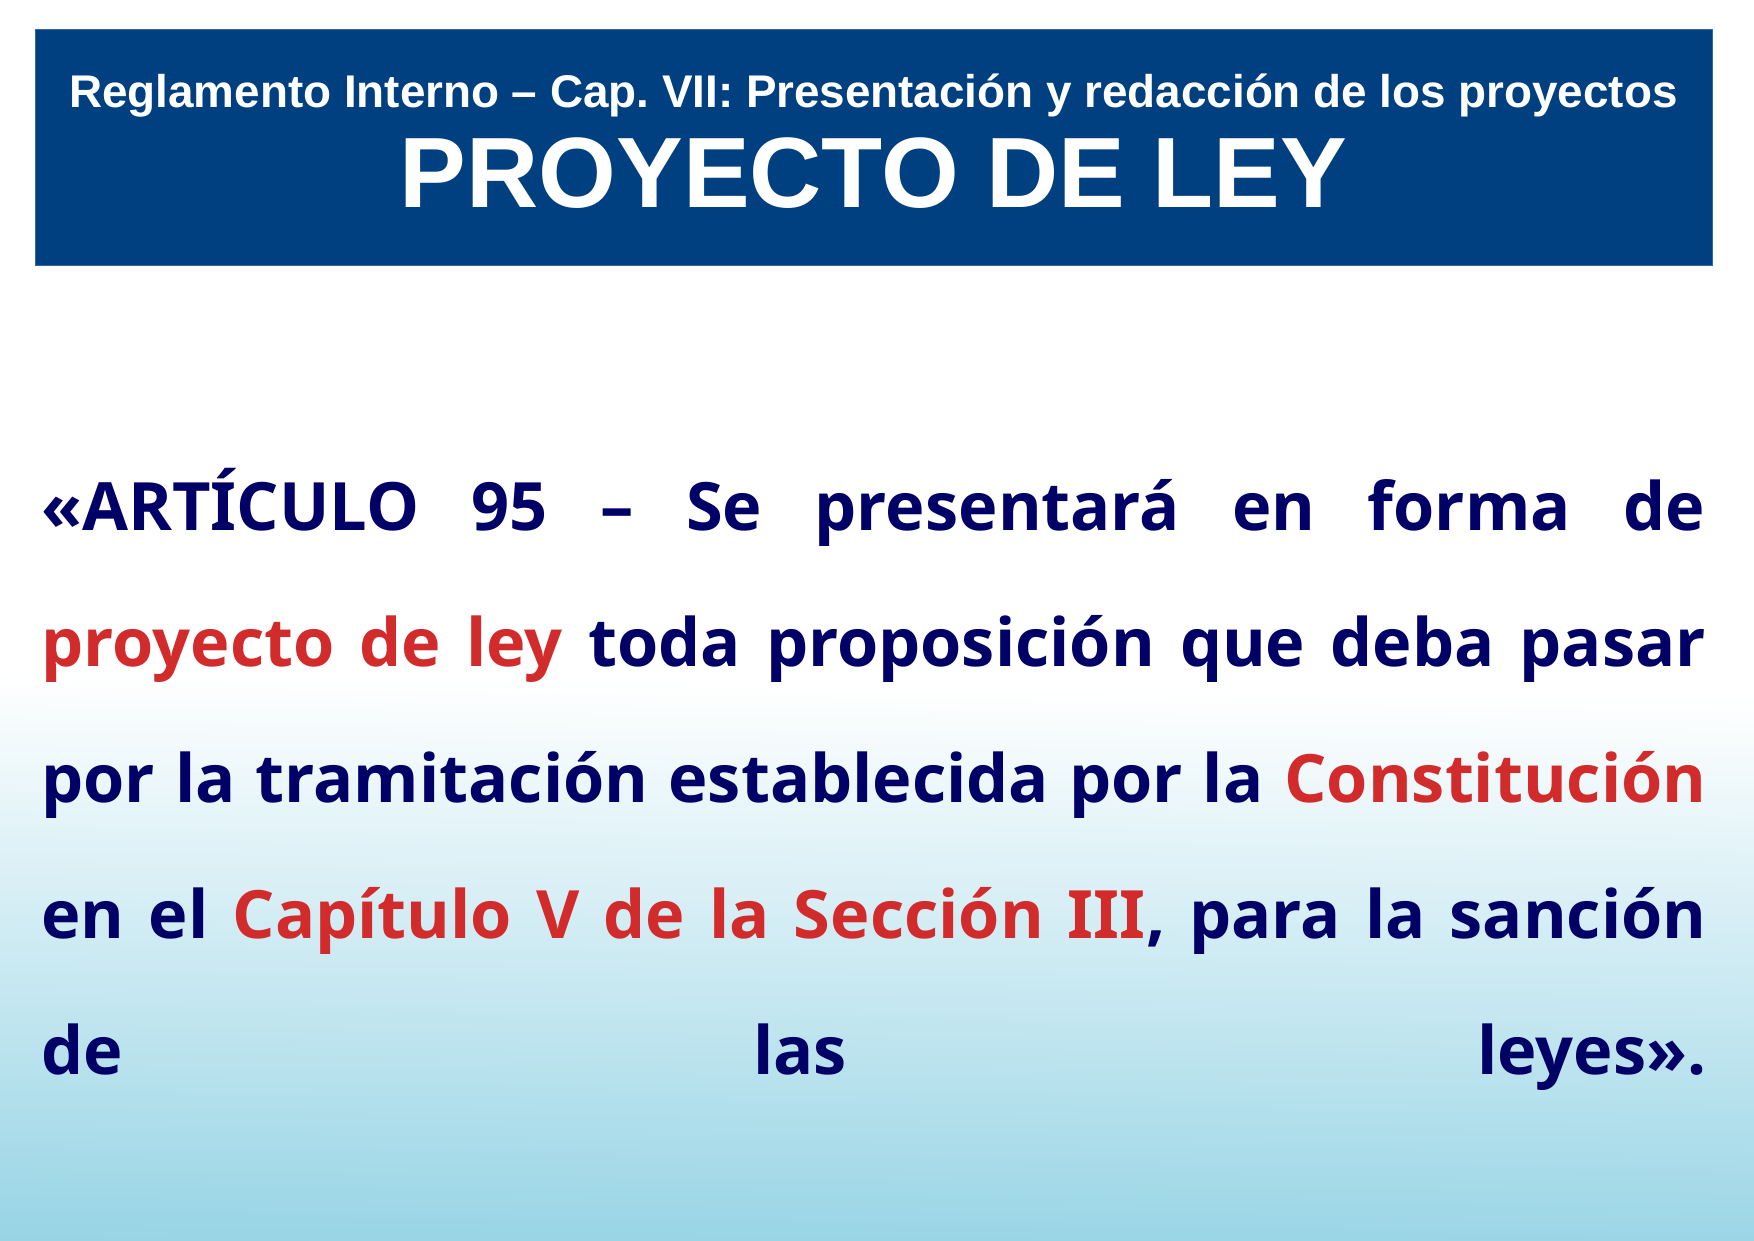

Reglamento Interno – Cap. VII: Presentación y redacción de los proyectos
PROYECTO DE LEY
# «ARTÍCULO 95 – Se presentará en forma de proyecto de ley toda proposición que deba pasar por la tramitación establecida por la Constitución en el Capítulo V de la Sección III, para la sanción de las leyes».